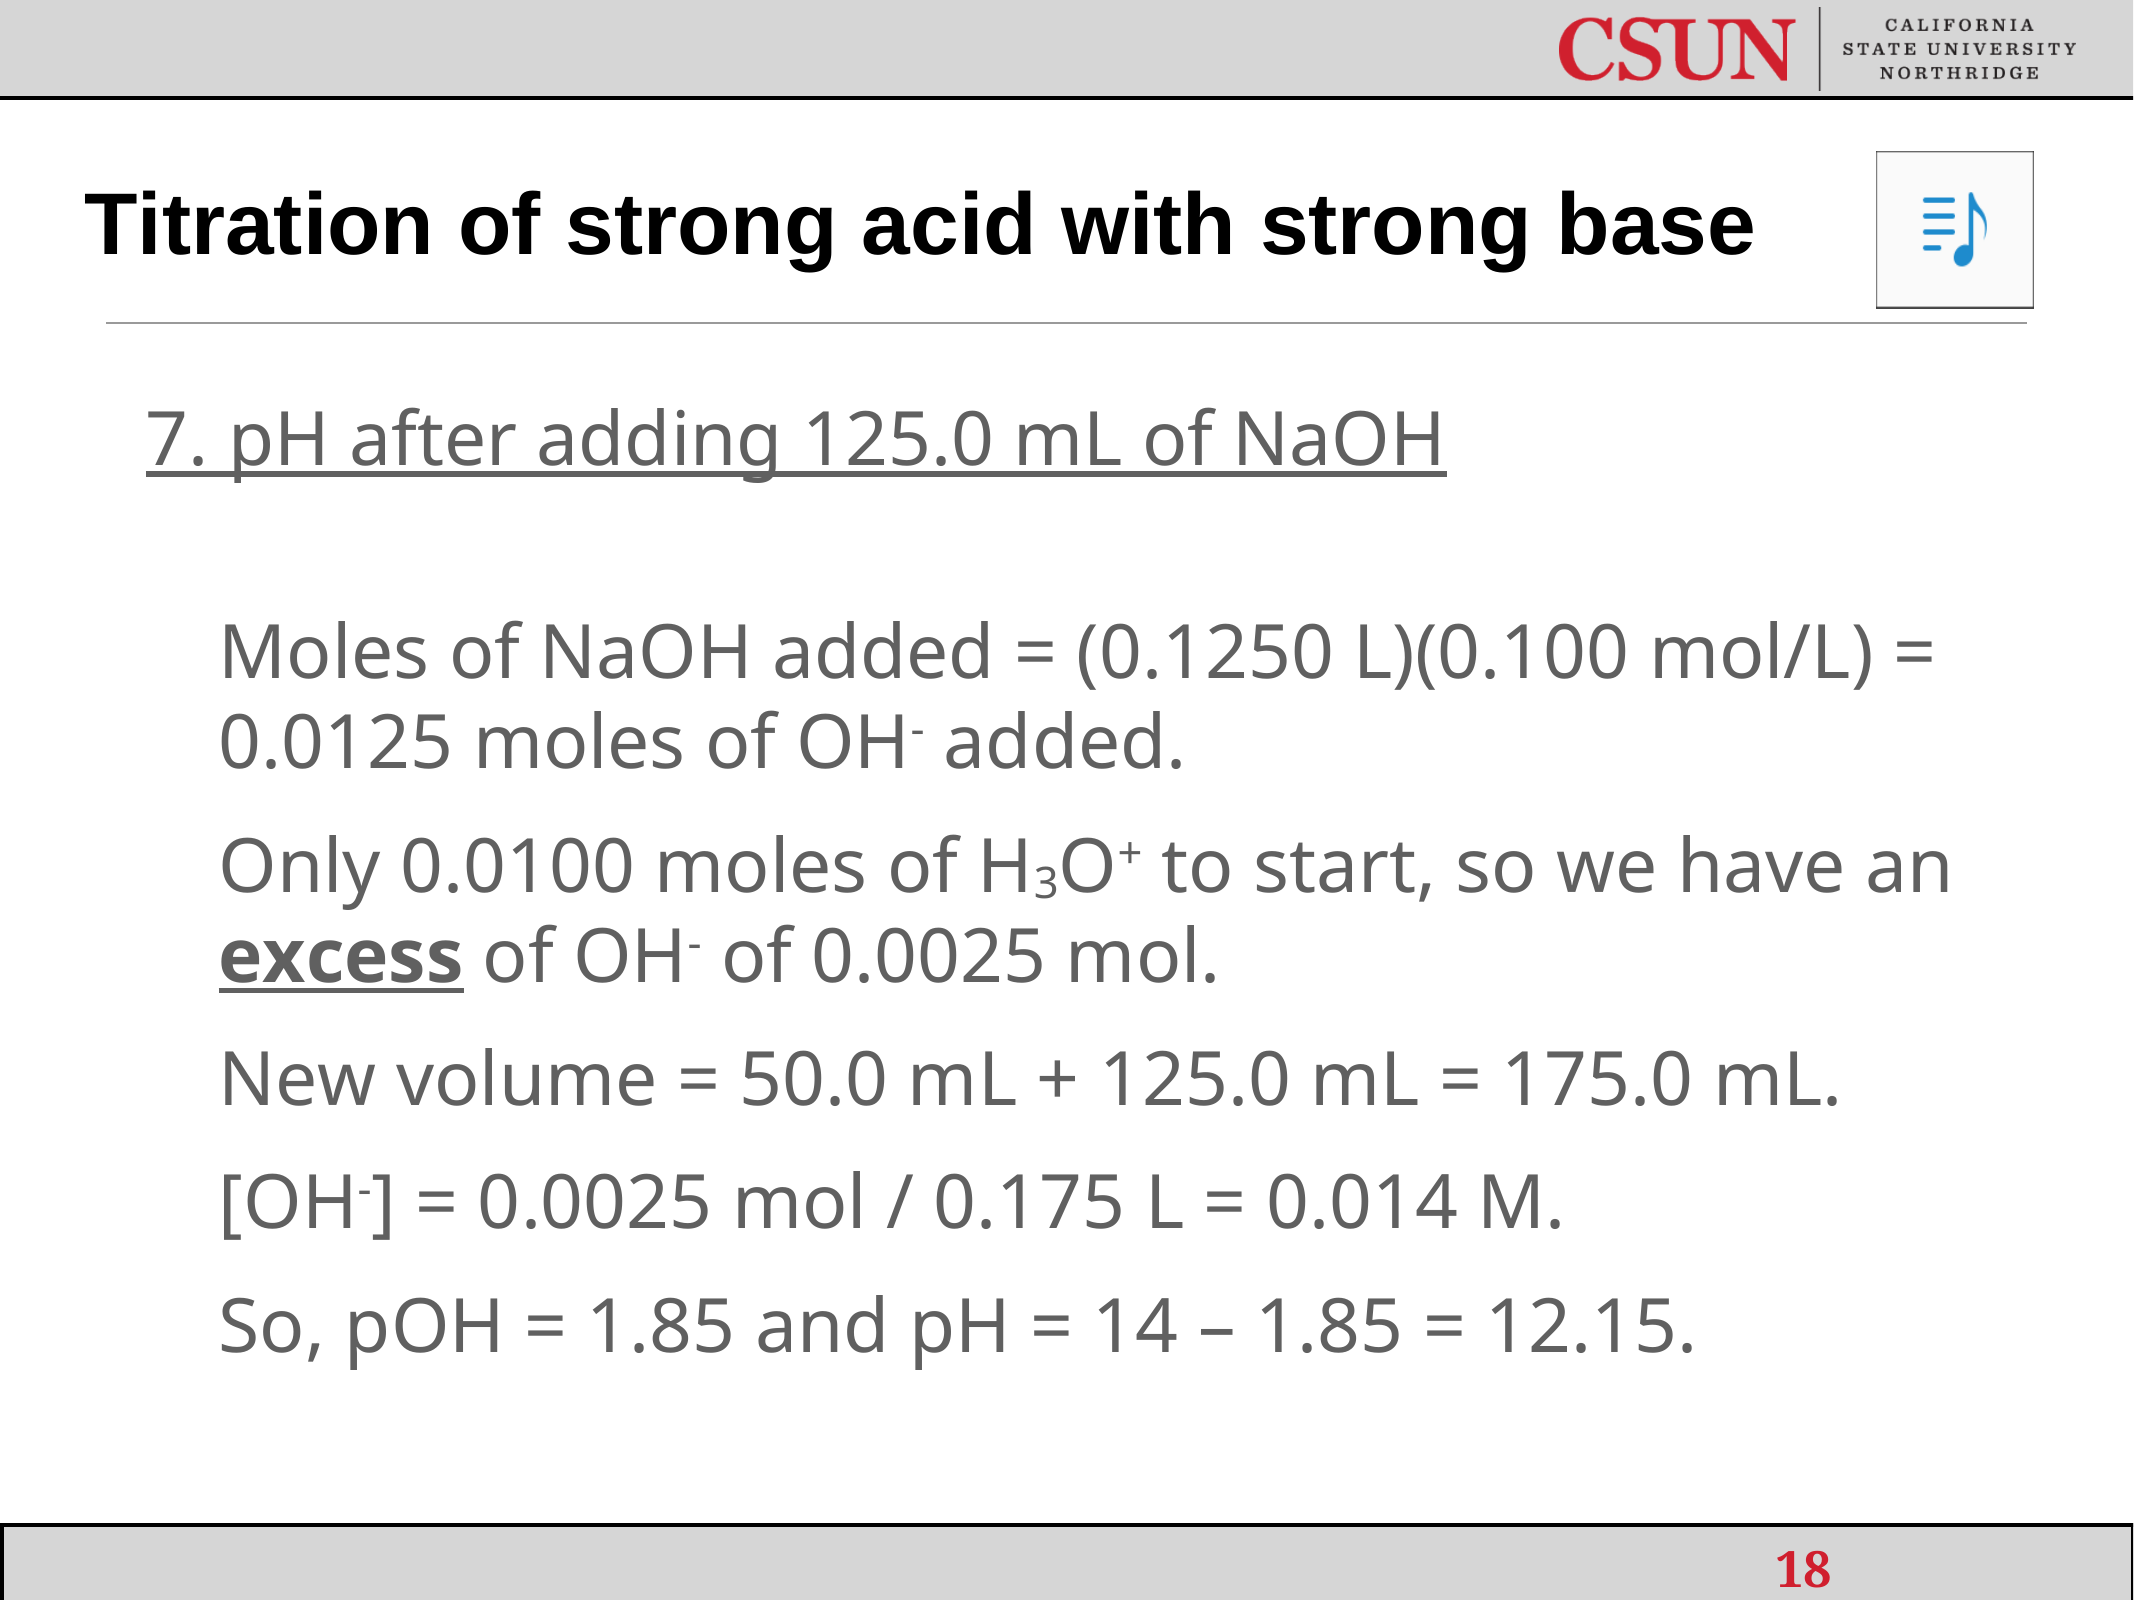

# Titration of strong acid with strong base
7. pH after adding 125.0 mL of NaOH
Moles of NaOH added = (0.1250 L)(0.100 mol/L) = 0.0125 moles of OH- added.
Only 0.0100 moles of H3O+ to start, so we have an excess of OH- of 0.0025 mol.
New volume = 50.0 mL + 125.0 mL = 175.0 mL.
[OH-] = 0.0025 mol / 0.175 L = 0.014 M.
So, pOH = 1.85 and pH = 14 – 1.85 = 12.15.
18